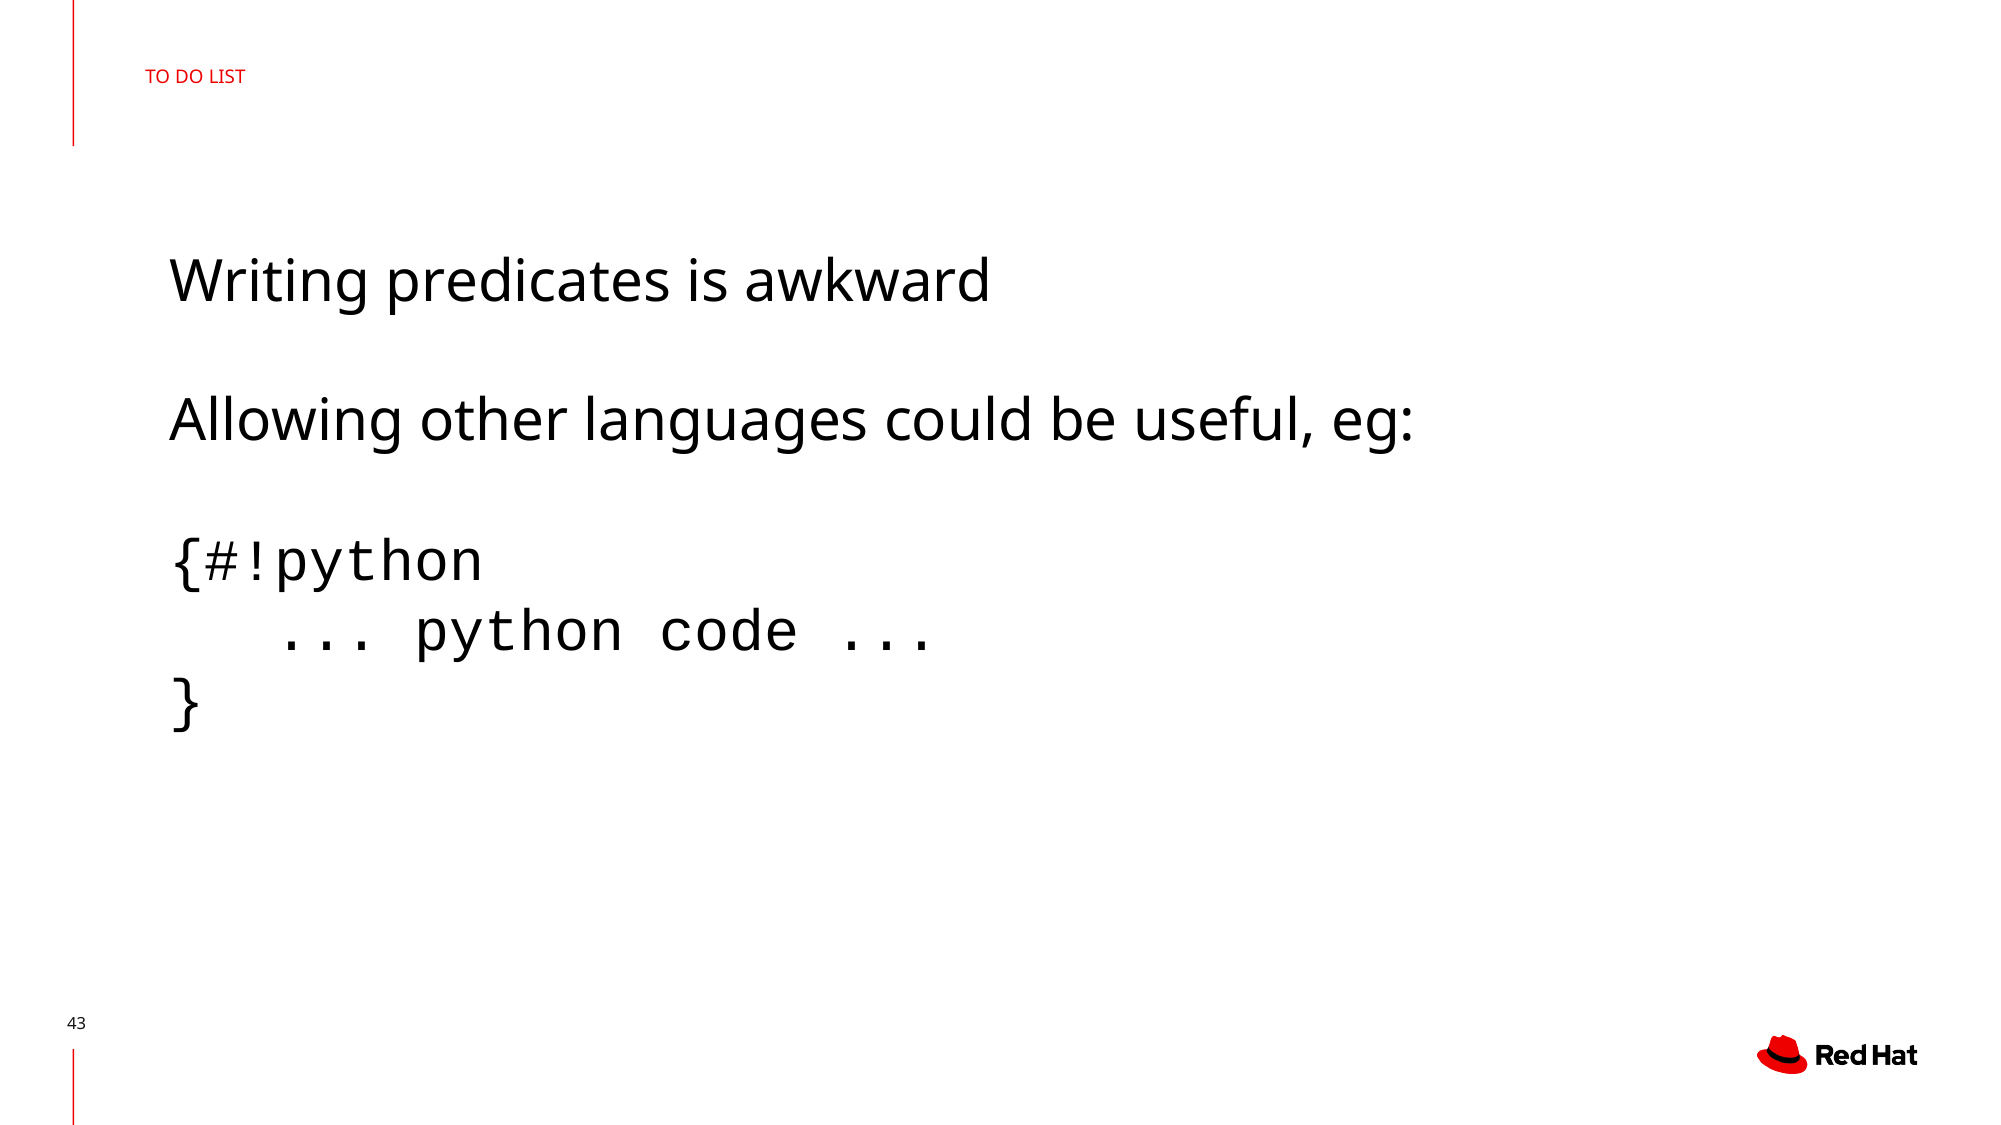

TO DO LIST
Writing predicates is awkward
Allowing other languages could be useful, eg:
{#!python
 ... python code ...
}
43